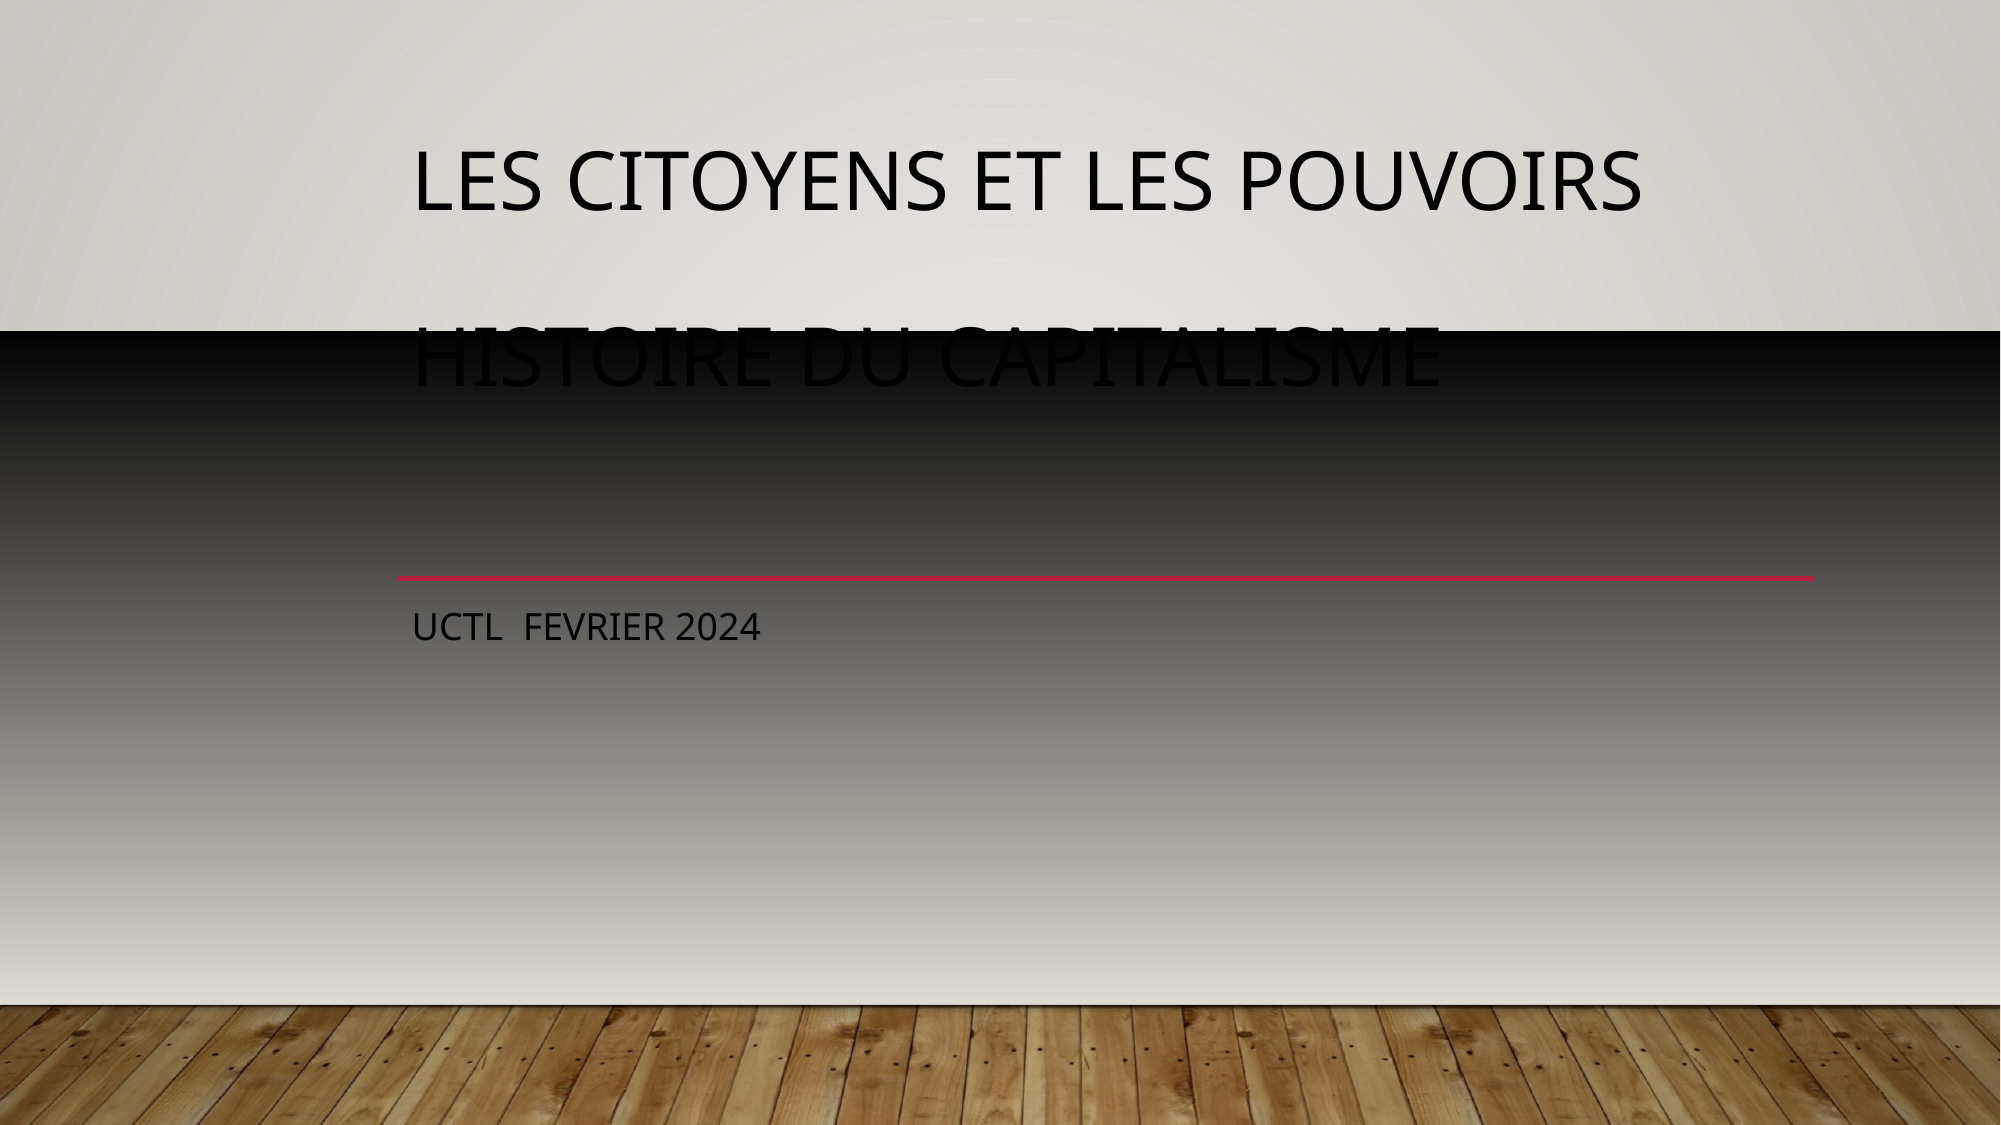

# Les citoyens et les pouvoirs Histoire du capitalisme
UCTL fevrier 2024